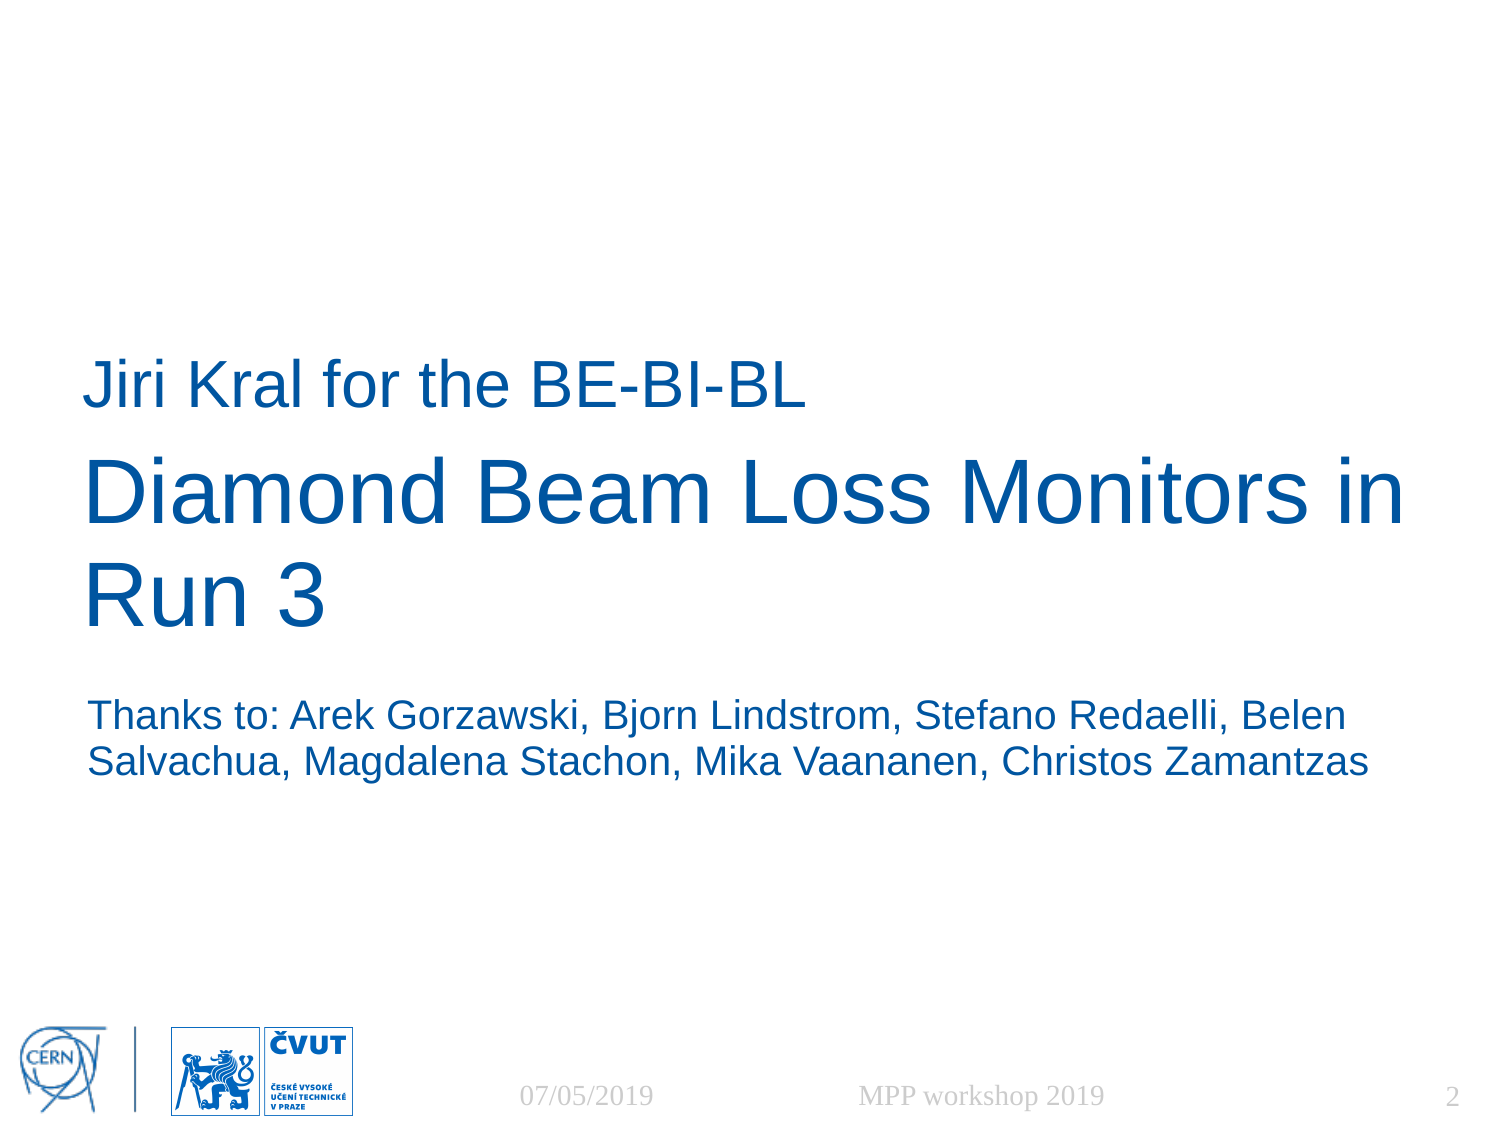

Jiri Kral for the BE-BI-BL
# Diamond Beam Loss Monitors in Run 3
Thanks to: Arek Gorzawski, Bjorn Lindstrom, Stefano Redaelli, Belen Salvachua, Magdalena Stachon, Mika Vaananen, Christos Zamantzas